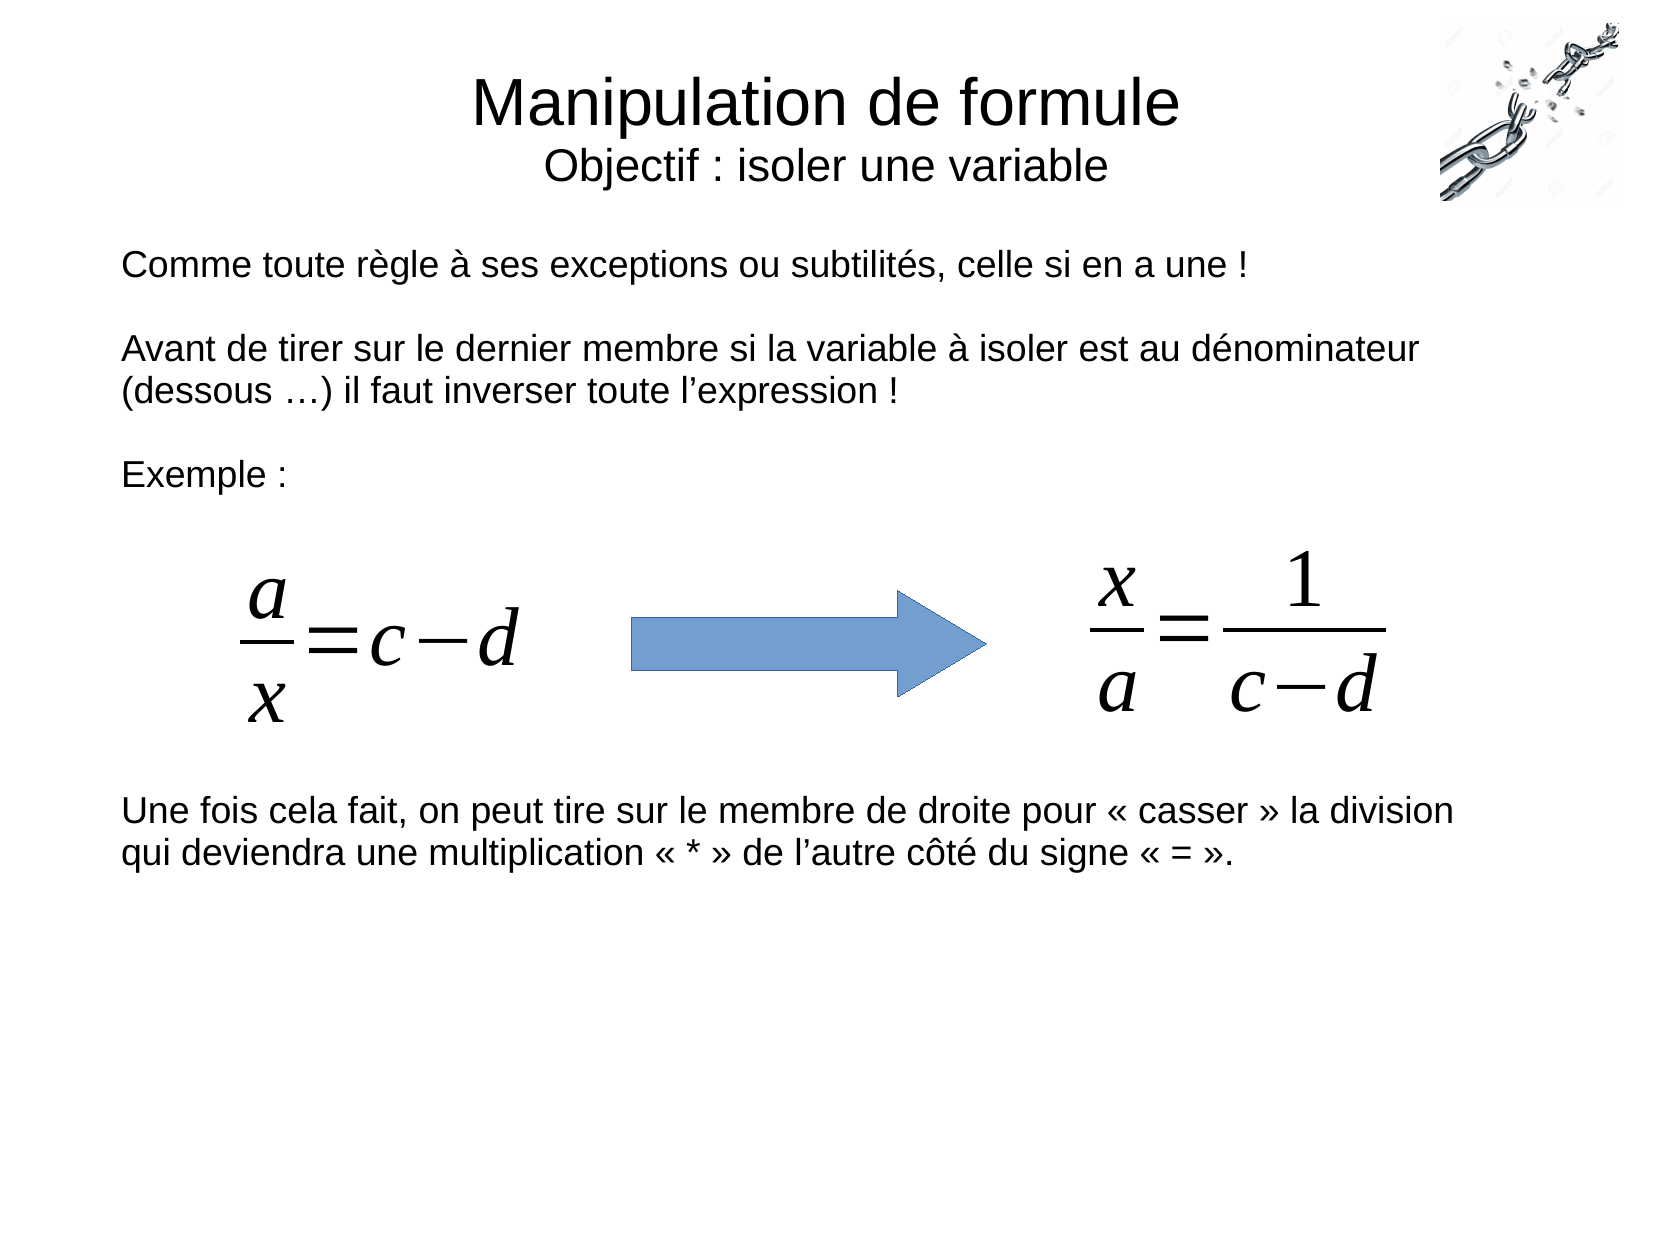

# Manipulation de formule Objectif : isoler une variable
Comme toute règle à ses exceptions ou subtilités, celle si en a une !
Avant de tirer sur le dernier membre si la variable à isoler est au dénominateur (dessous …) il faut inverser toute l’expression !
Exemple :
Une fois cela fait, on peut tire sur le membre de droite pour « casser » la division qui deviendra une multiplication « * » de l’autre côté du signe « = ».